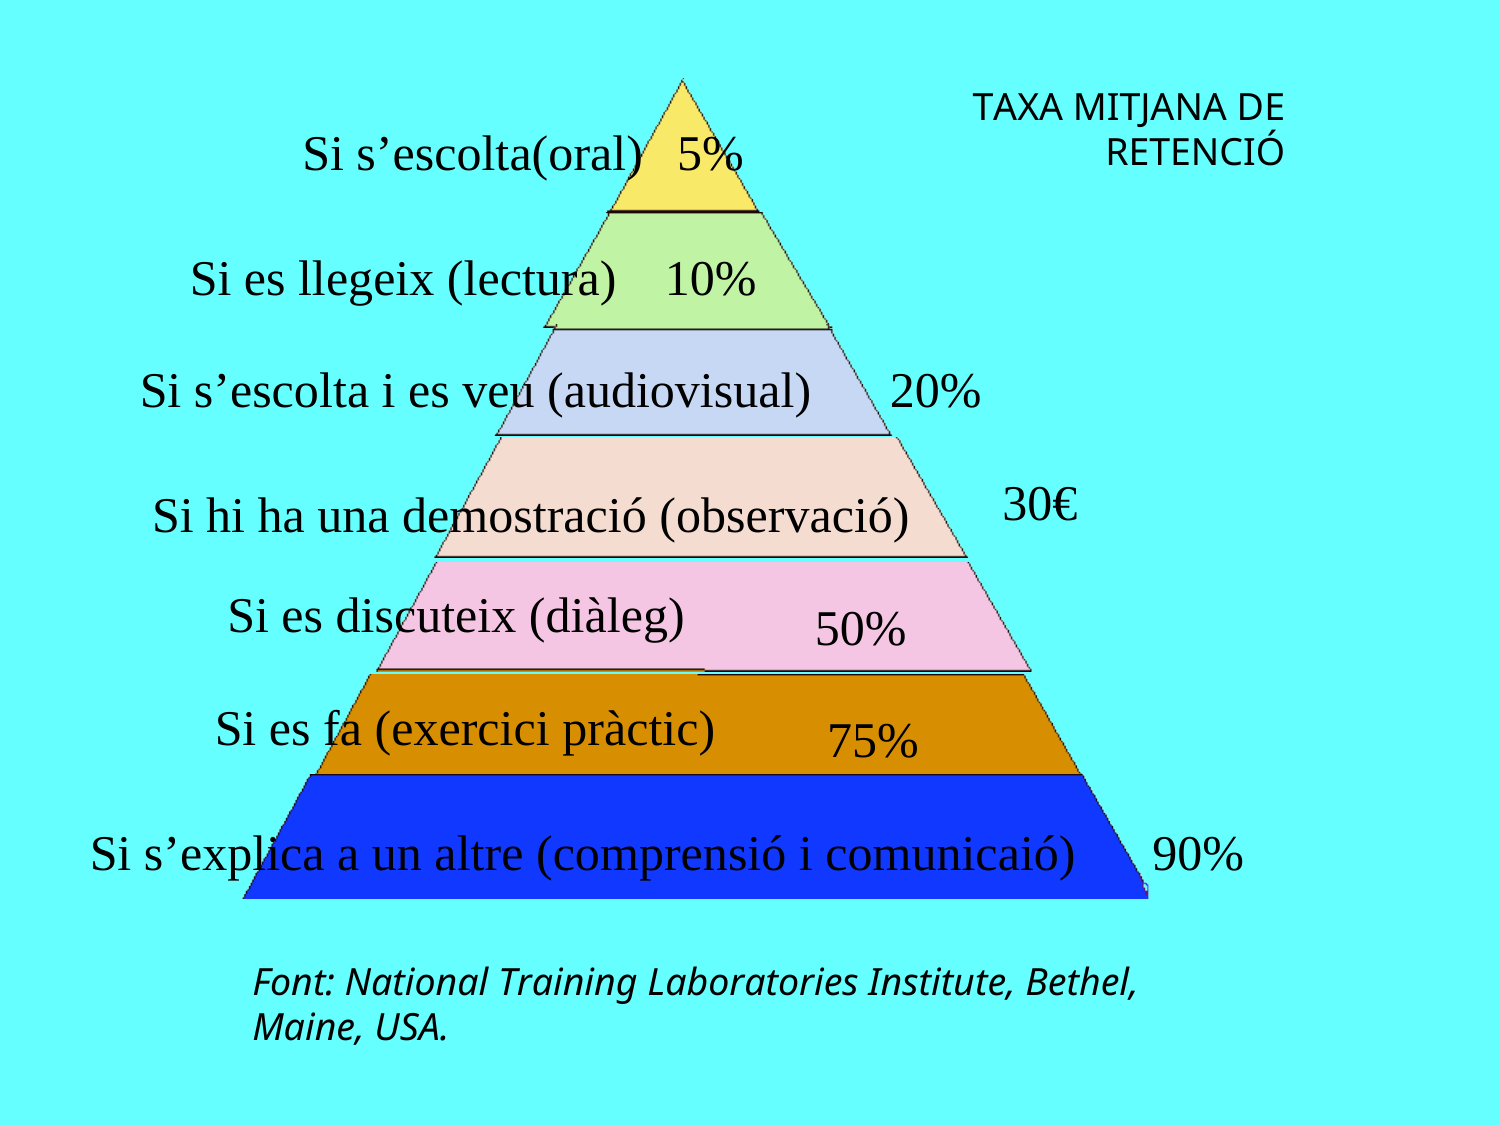

TAXA MITJANA DE RETENCIÓ
Si s’escolta(oral)
5%
Si es llegeix (lectura)
10%
Si s’escolta i es veu (audiovisual)
20%
30€
Si hi ha una demostració (observació)
Si es discuteix (diàleg)
50%
Si es fa (exercici pràctic)
75%
Si s’explica a un altre (comprensió i comunicaió)
90%
Font: National Training Laboratories Institute, Bethel, Maine, USA.